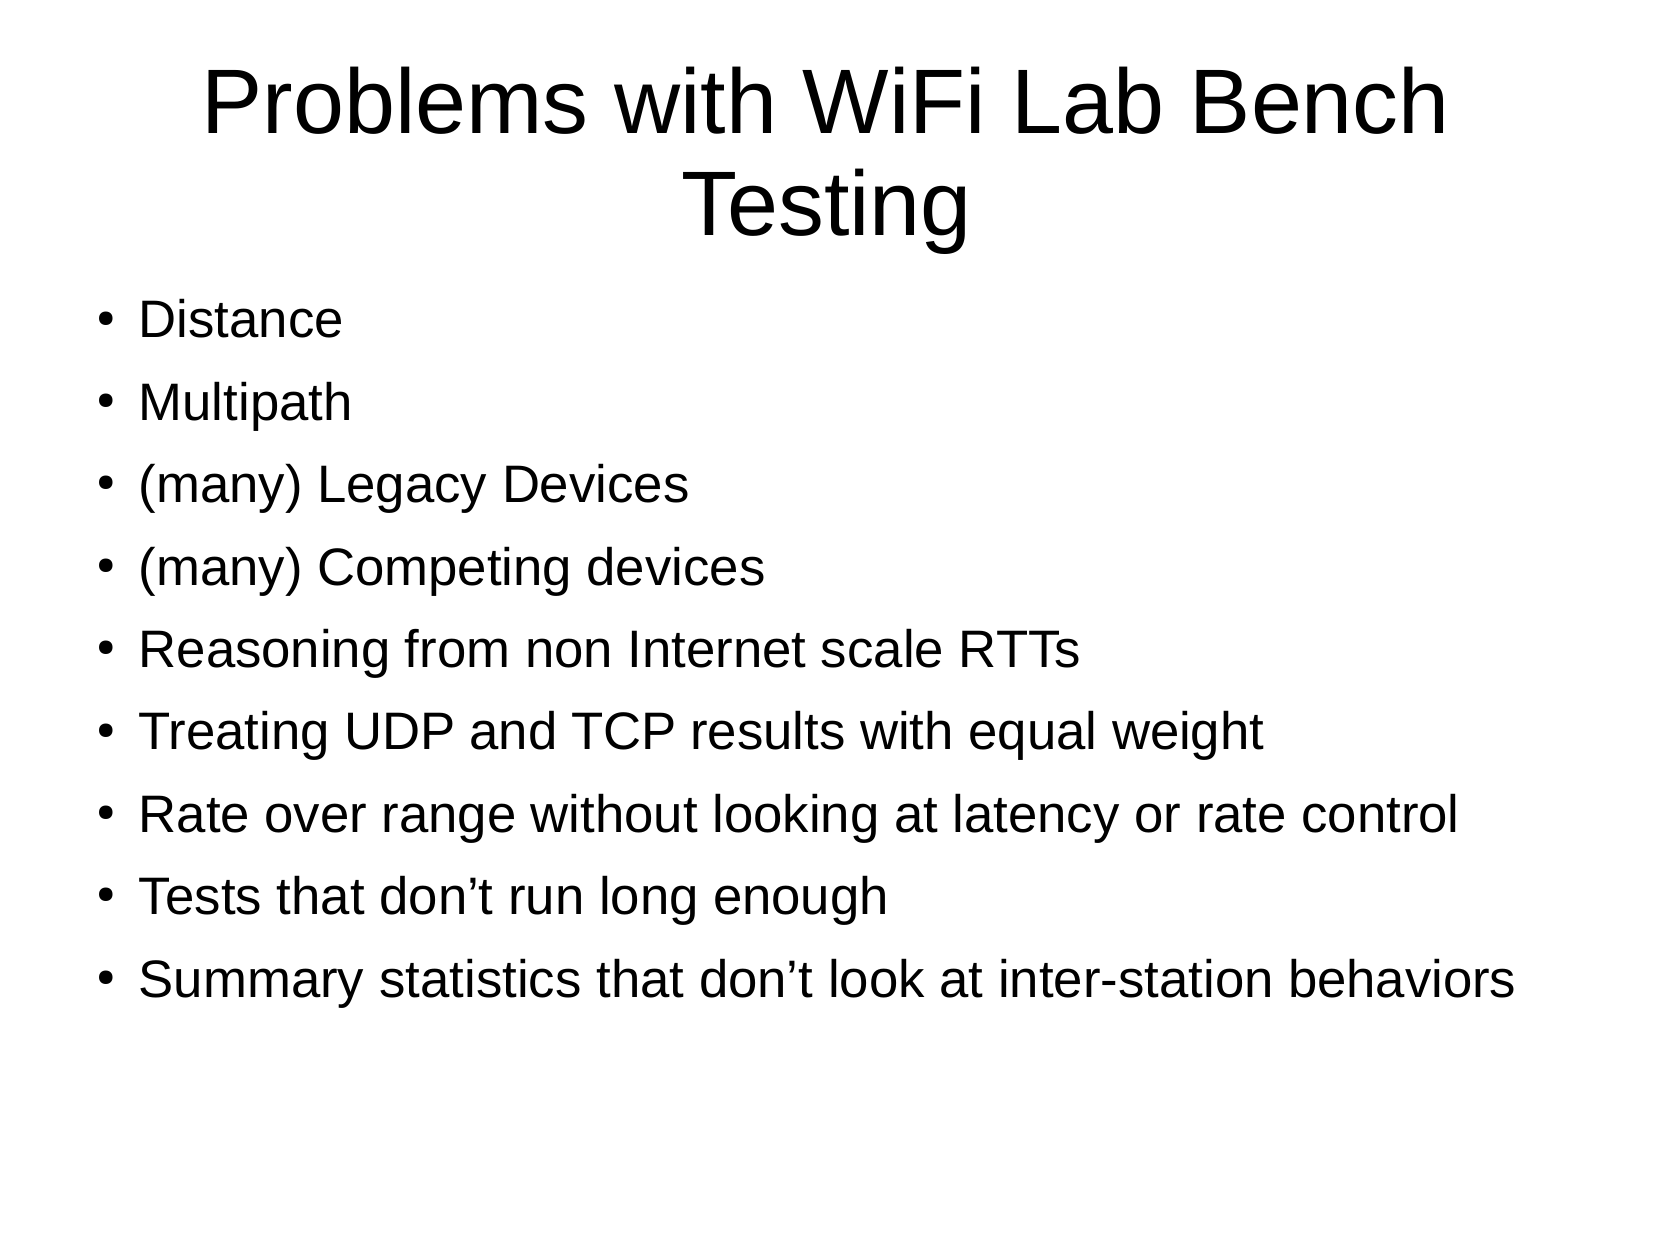

# Problems with WiFi Lab Bench Testing
Distance
Multipath
(many) Legacy Devices
(many) Competing devices
Reasoning from non Internet scale RTTs
Treating UDP and TCP results with equal weight
Rate over range without looking at latency or rate control
Tests that don’t run long enough
Summary statistics that don’t look at inter-station behaviors